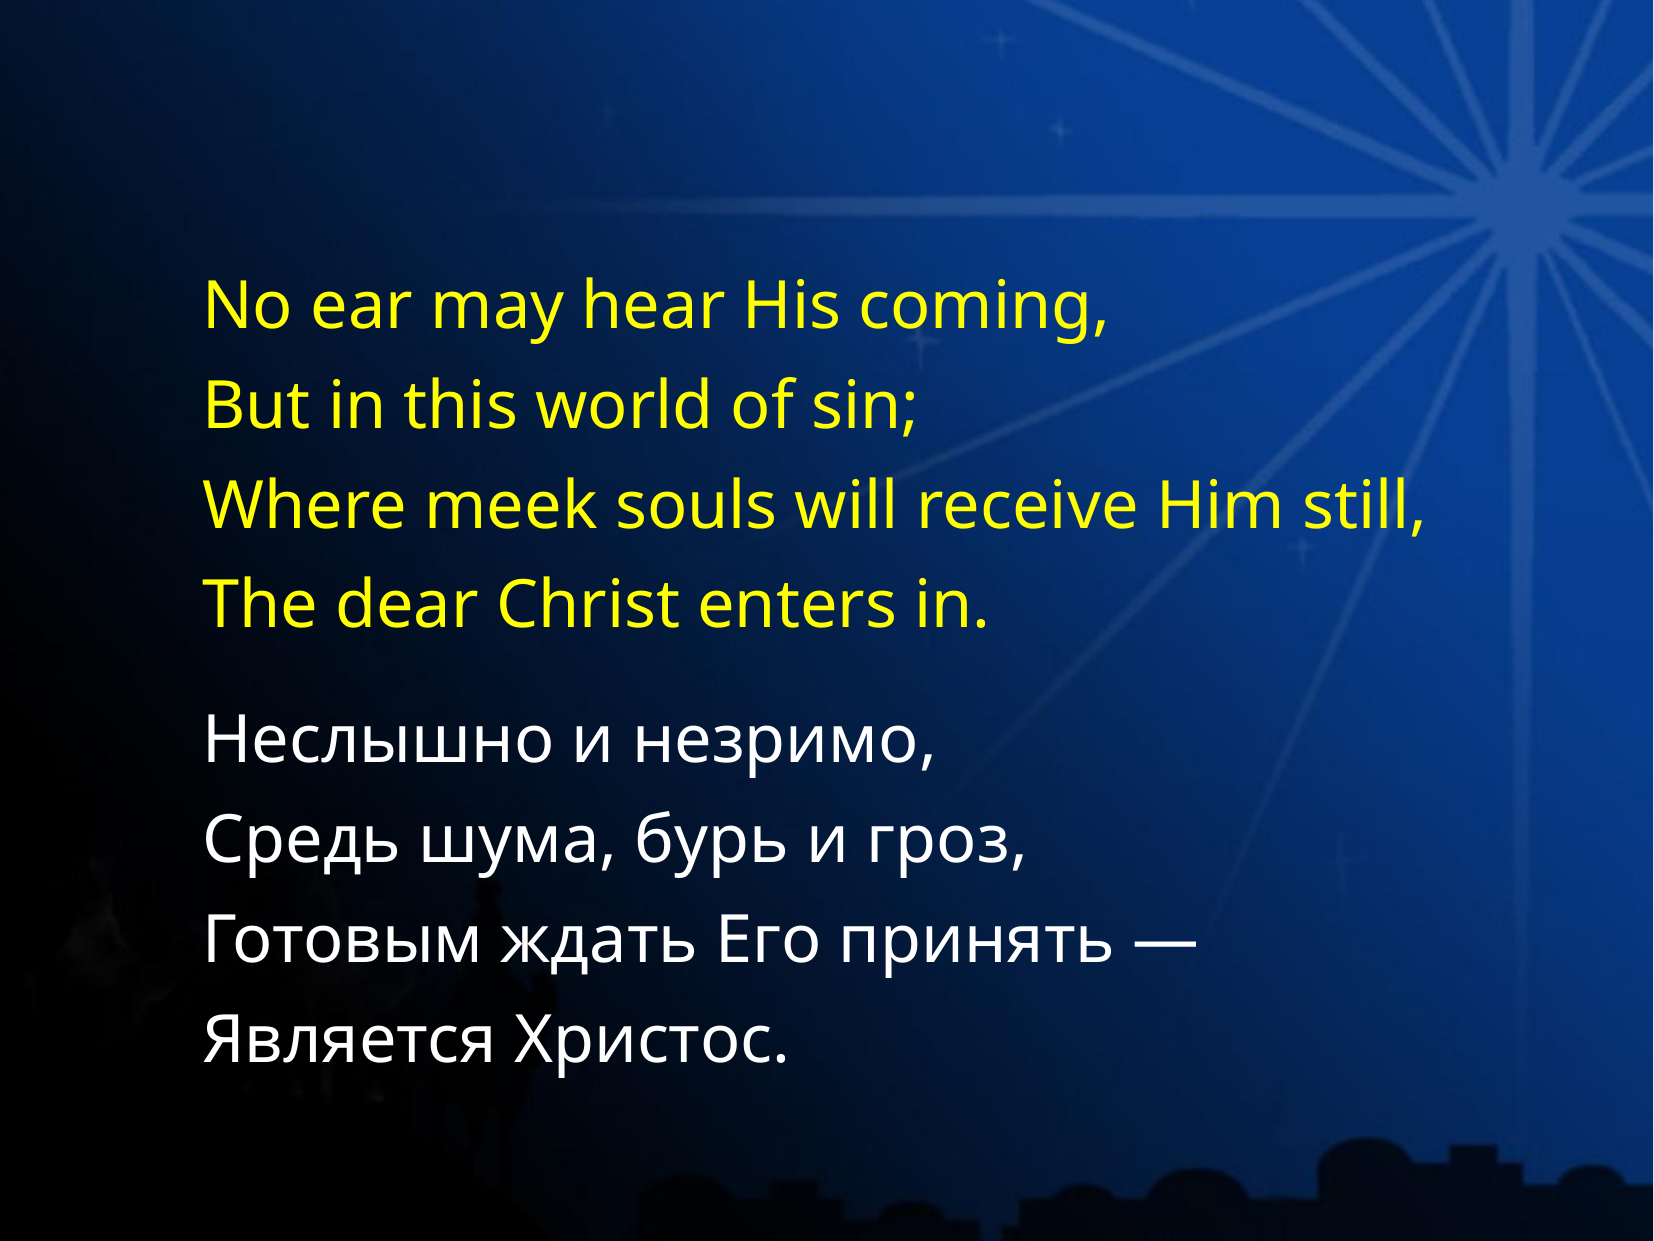

No ear may hear His coming,
	But in this world of sin;
	Where meek souls will receive Him still,
	The dear Christ enters in.
	Неслышно и незримо,
	Средь шума, бурь и гроз,
	Готовым ждать Его принять —
	Является Христос.